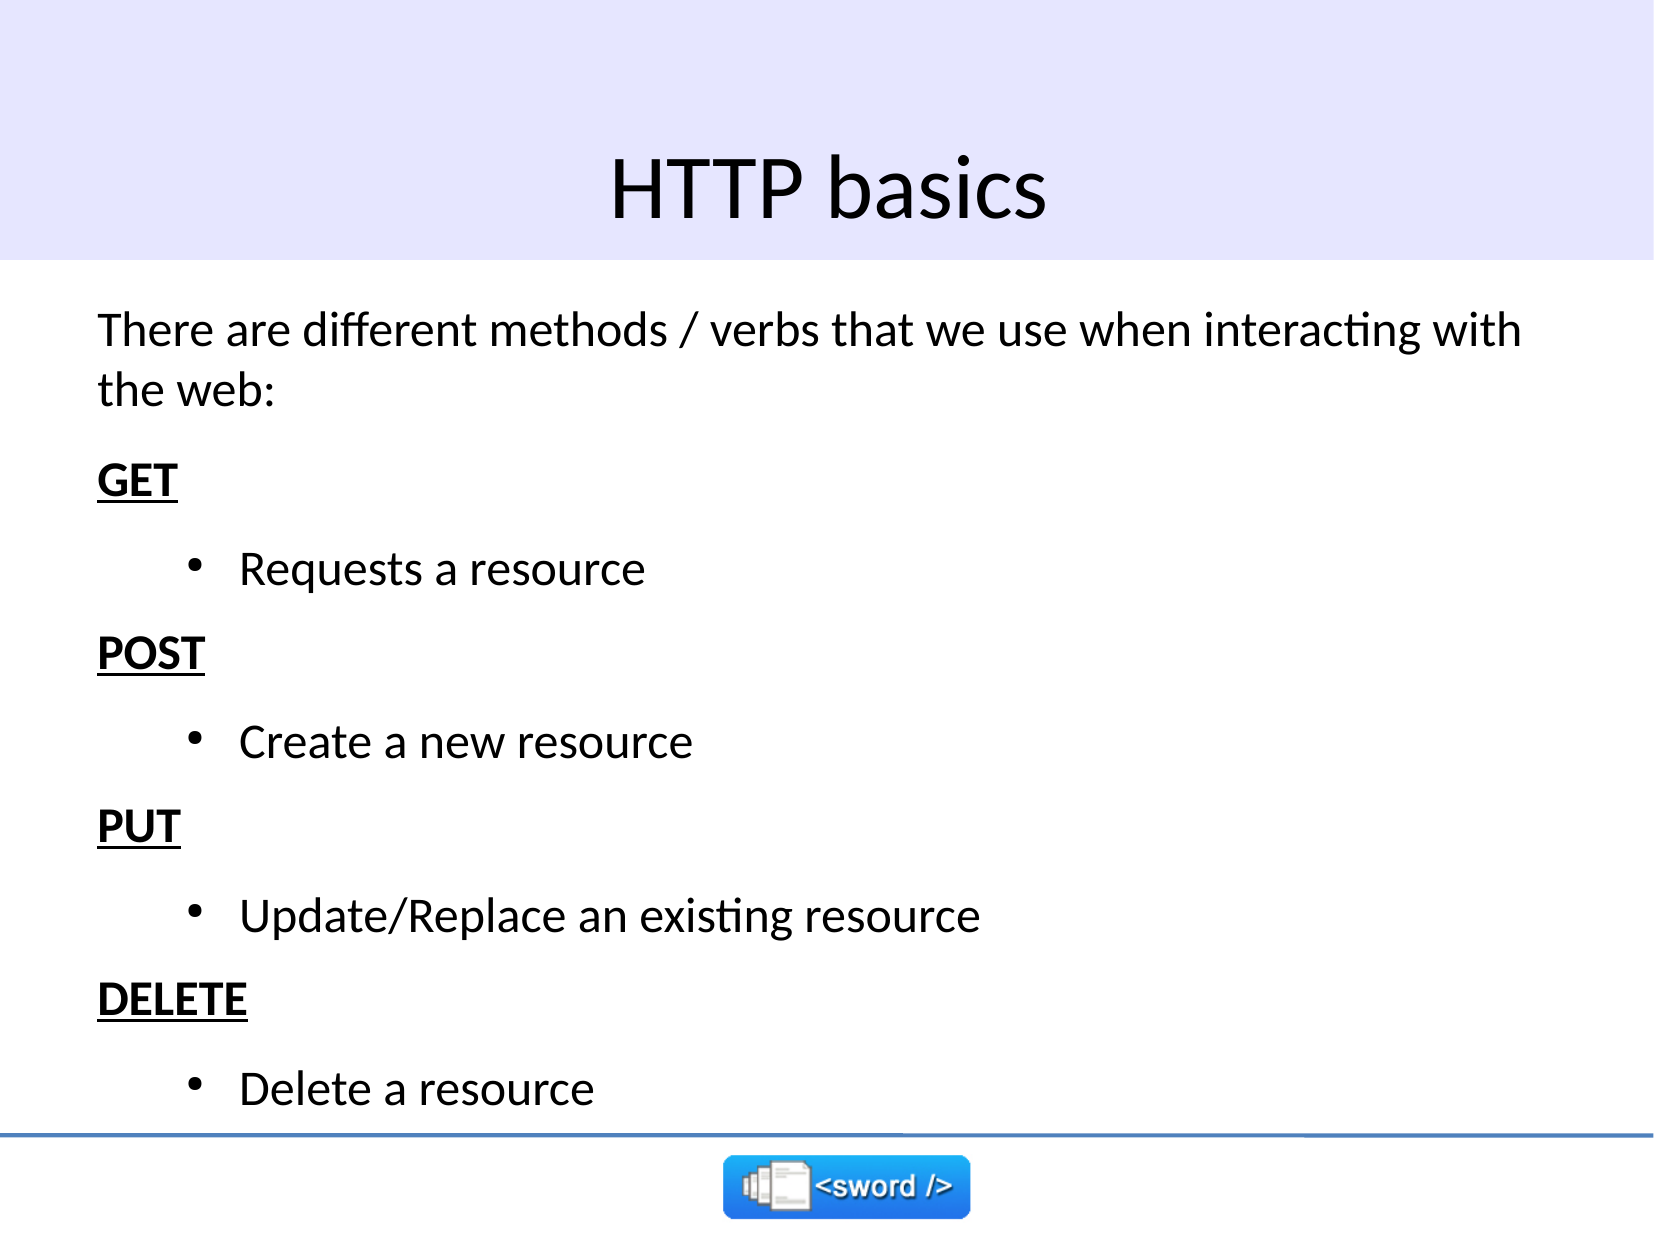

HTTP basics
# There are different methods / verbs that we use when interacting with the web:
GET
Requests a resource
POST
Create a new resource
PUT
Update/Replace an existing resource
DELETE
Delete a resource